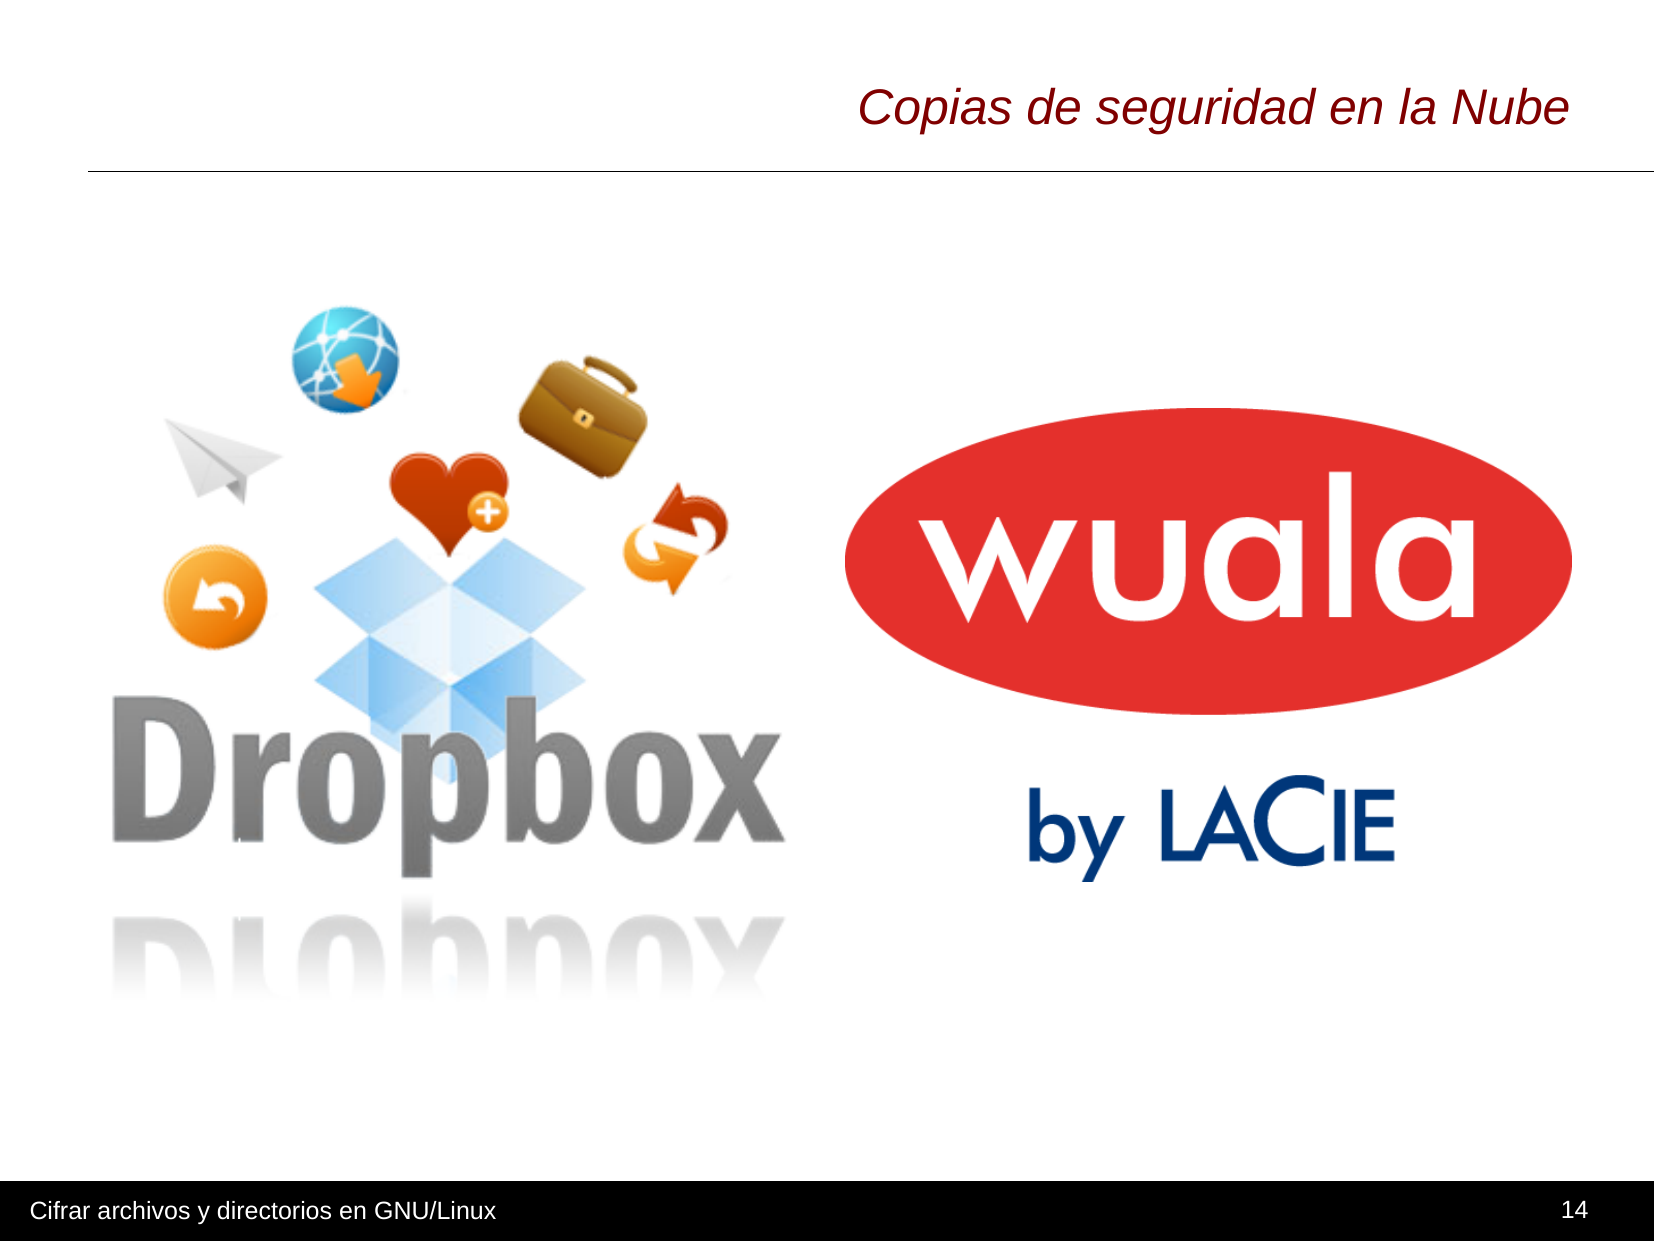

# Copias de seguridad en la Nube
14